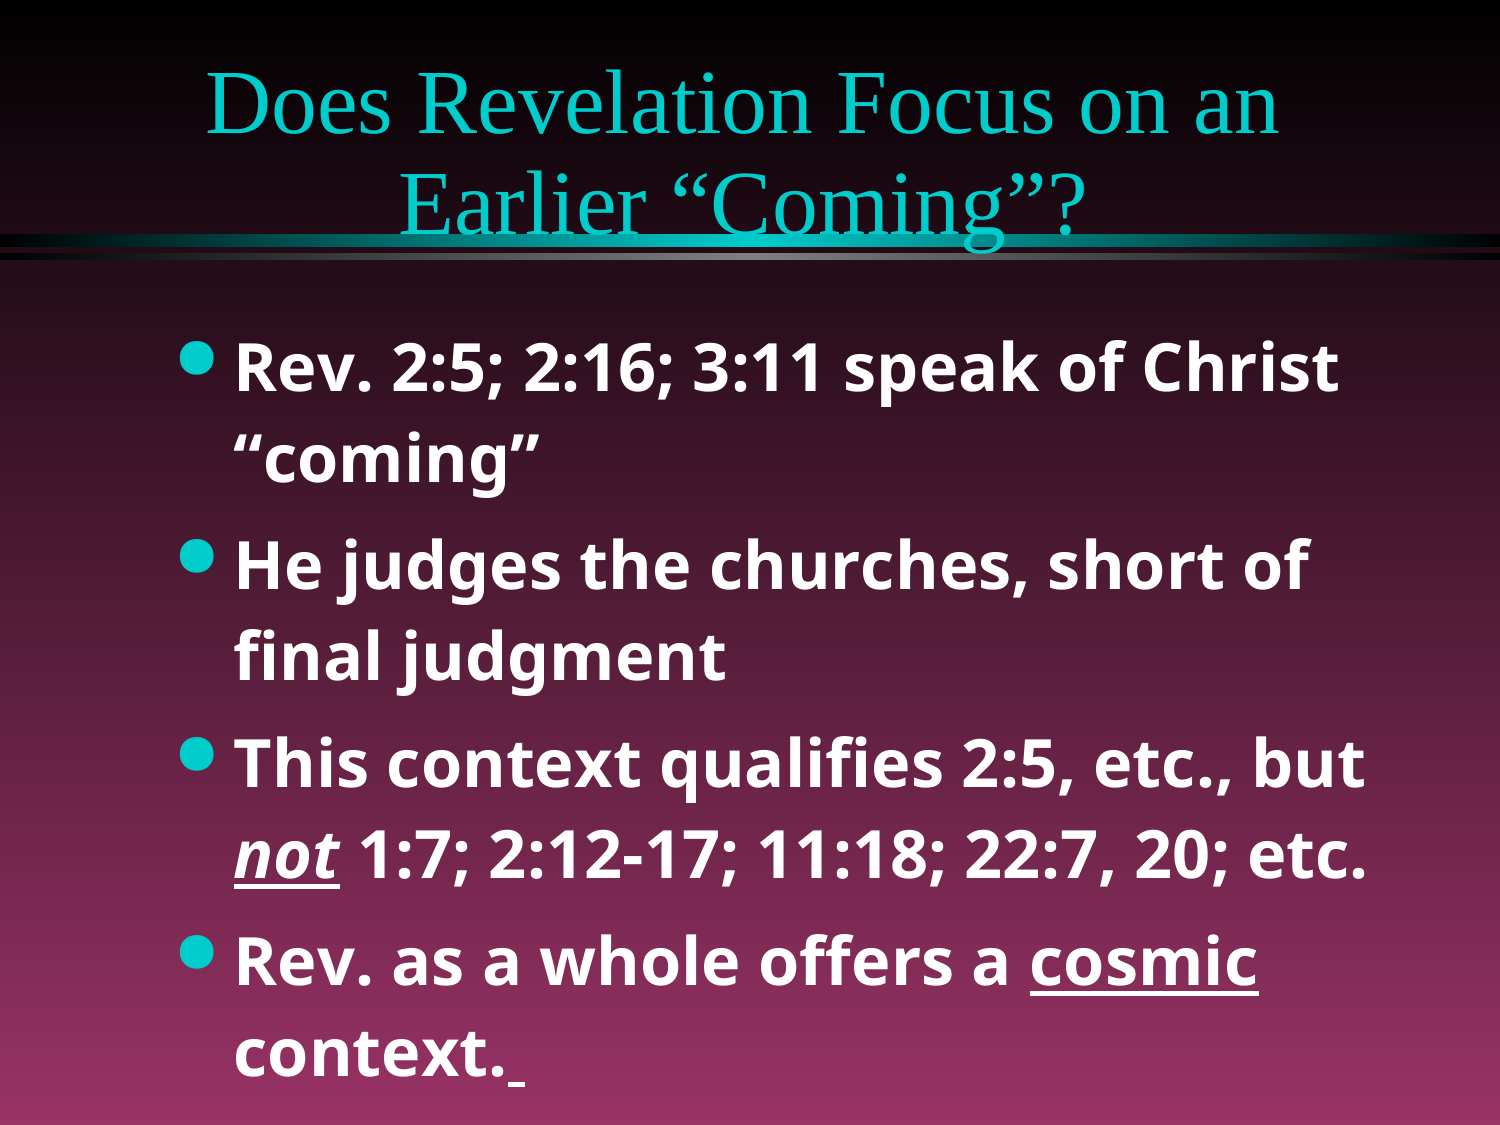

# Does Revelation Focus on an Earlier “Coming”?
Rev. 2:5; 2:16; 3:11 speak of Christ “coming”
He judges the churches, short of final judgment
This context qualifies 2:5, etc., but not 1:7; 2:12-17; 11:18; 22:7, 20; etc.
Rev. as a whole offers a cosmic context.